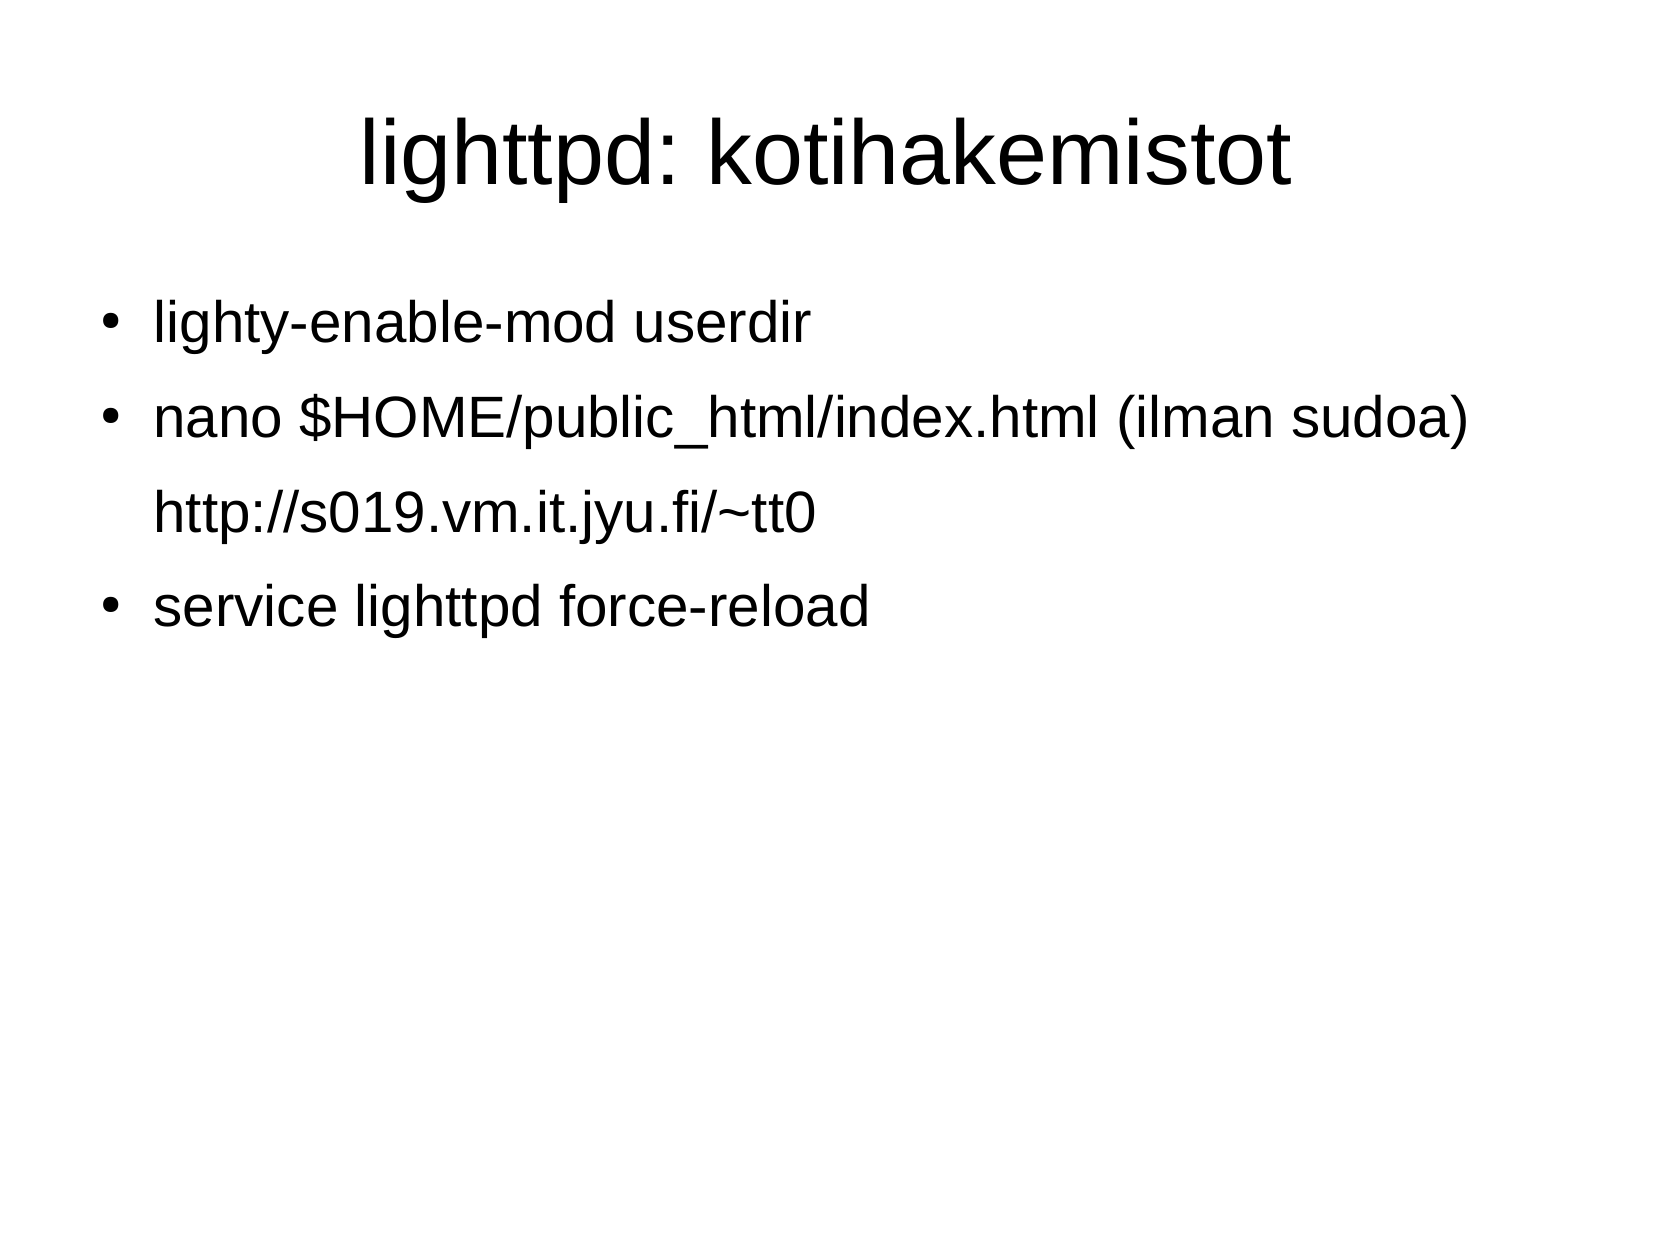

# lighttpd: kotihakemistot
lighty-enable-mod userdir
nano $HOME/public_html/index.html (ilman sudoa)
http://s019.vm.it.jyu.fi/~tt0
service lighttpd force-reload